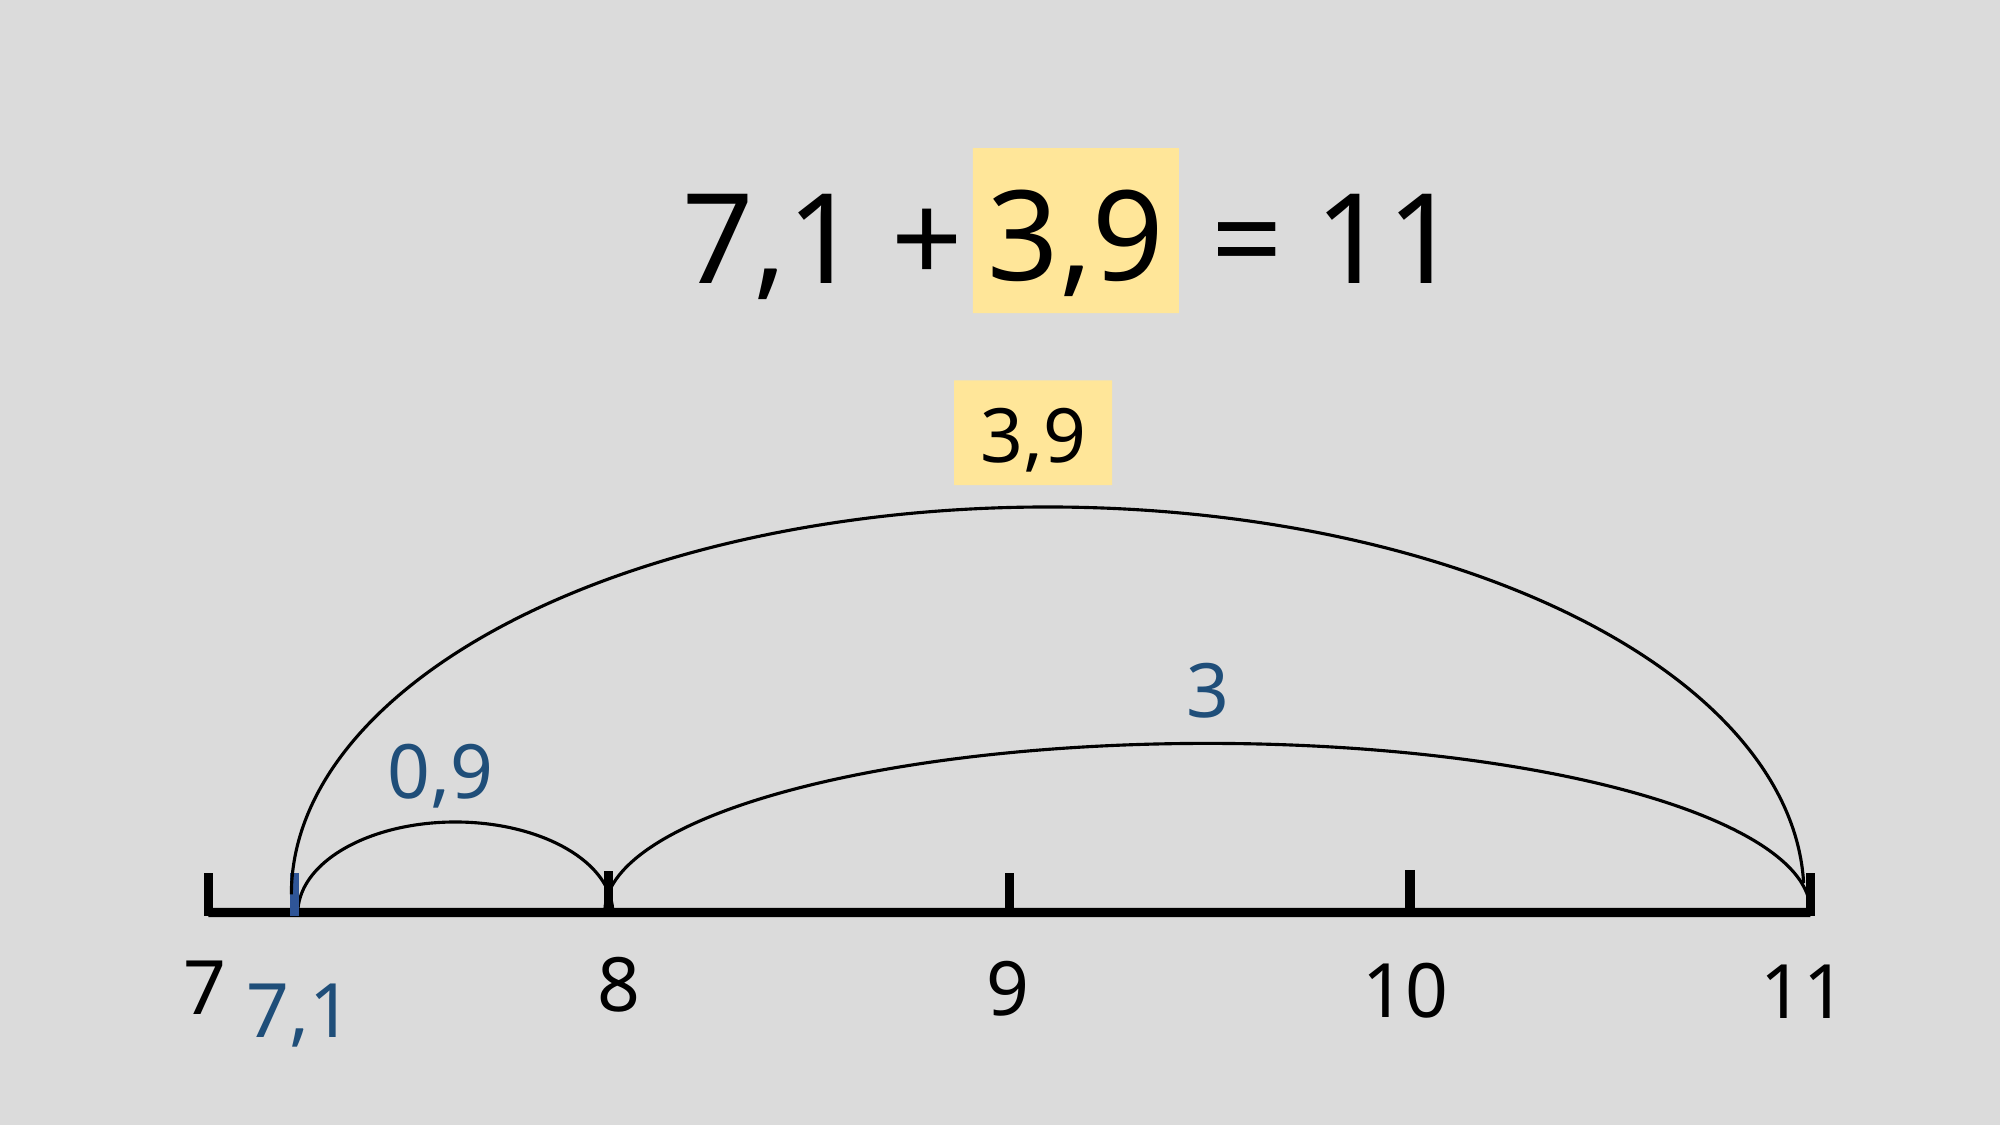

3,9
7,1 + ? = 11
3,9
3
0,9
8
7
9
10
11
7,1